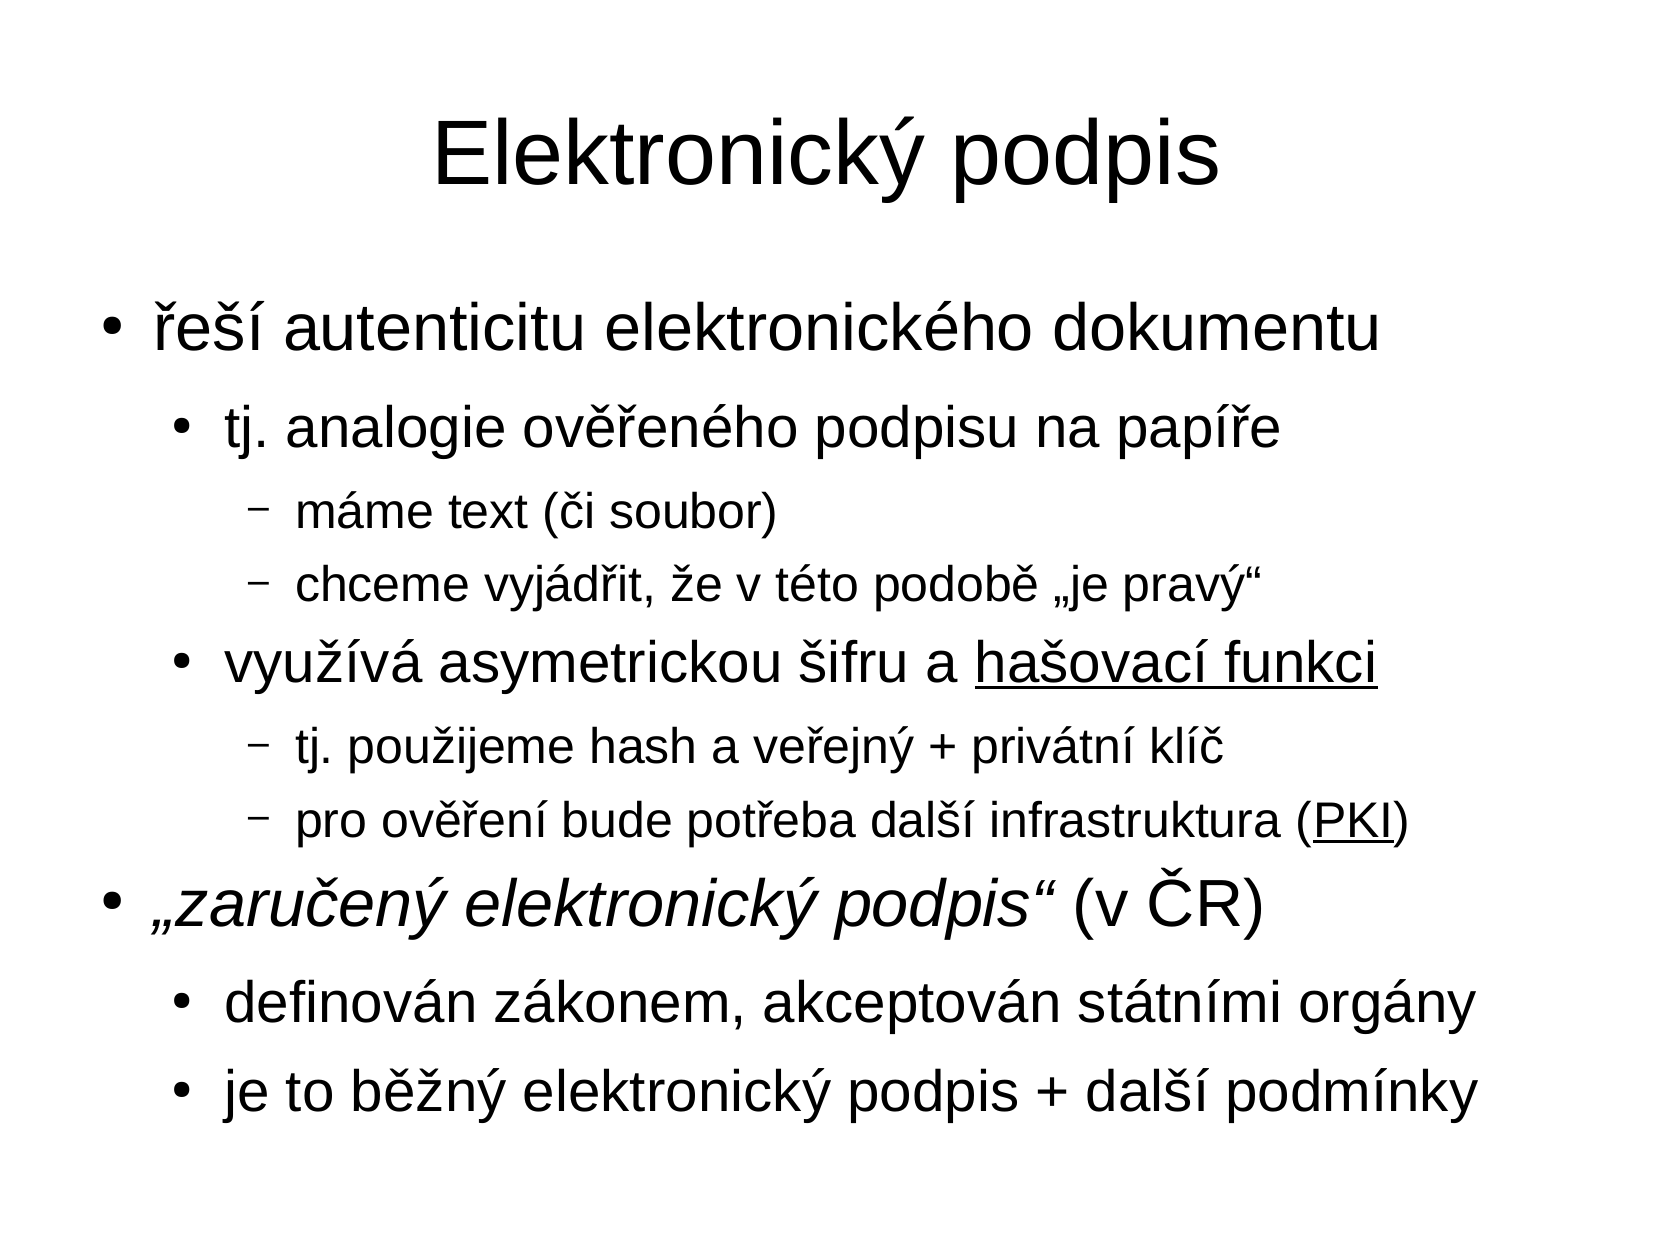

# Elektronický podpis
řeší autenticitu elektronického dokumentu
tj. analogie ověřeného podpisu na papíře
máme text (či soubor)
chceme vyjádřit, že v této podobě „je pravý“
využívá asymetrickou šifru a hašovací funkci
tj. použijeme hash a veřejný + privátní klíč
pro ověření bude potřeba další infrastruktura (PKI)
„zaručený elektronický podpis“ (v ČR)
definován zákonem, akceptován státními orgány
je to běžný elektronický podpis + další podmínky